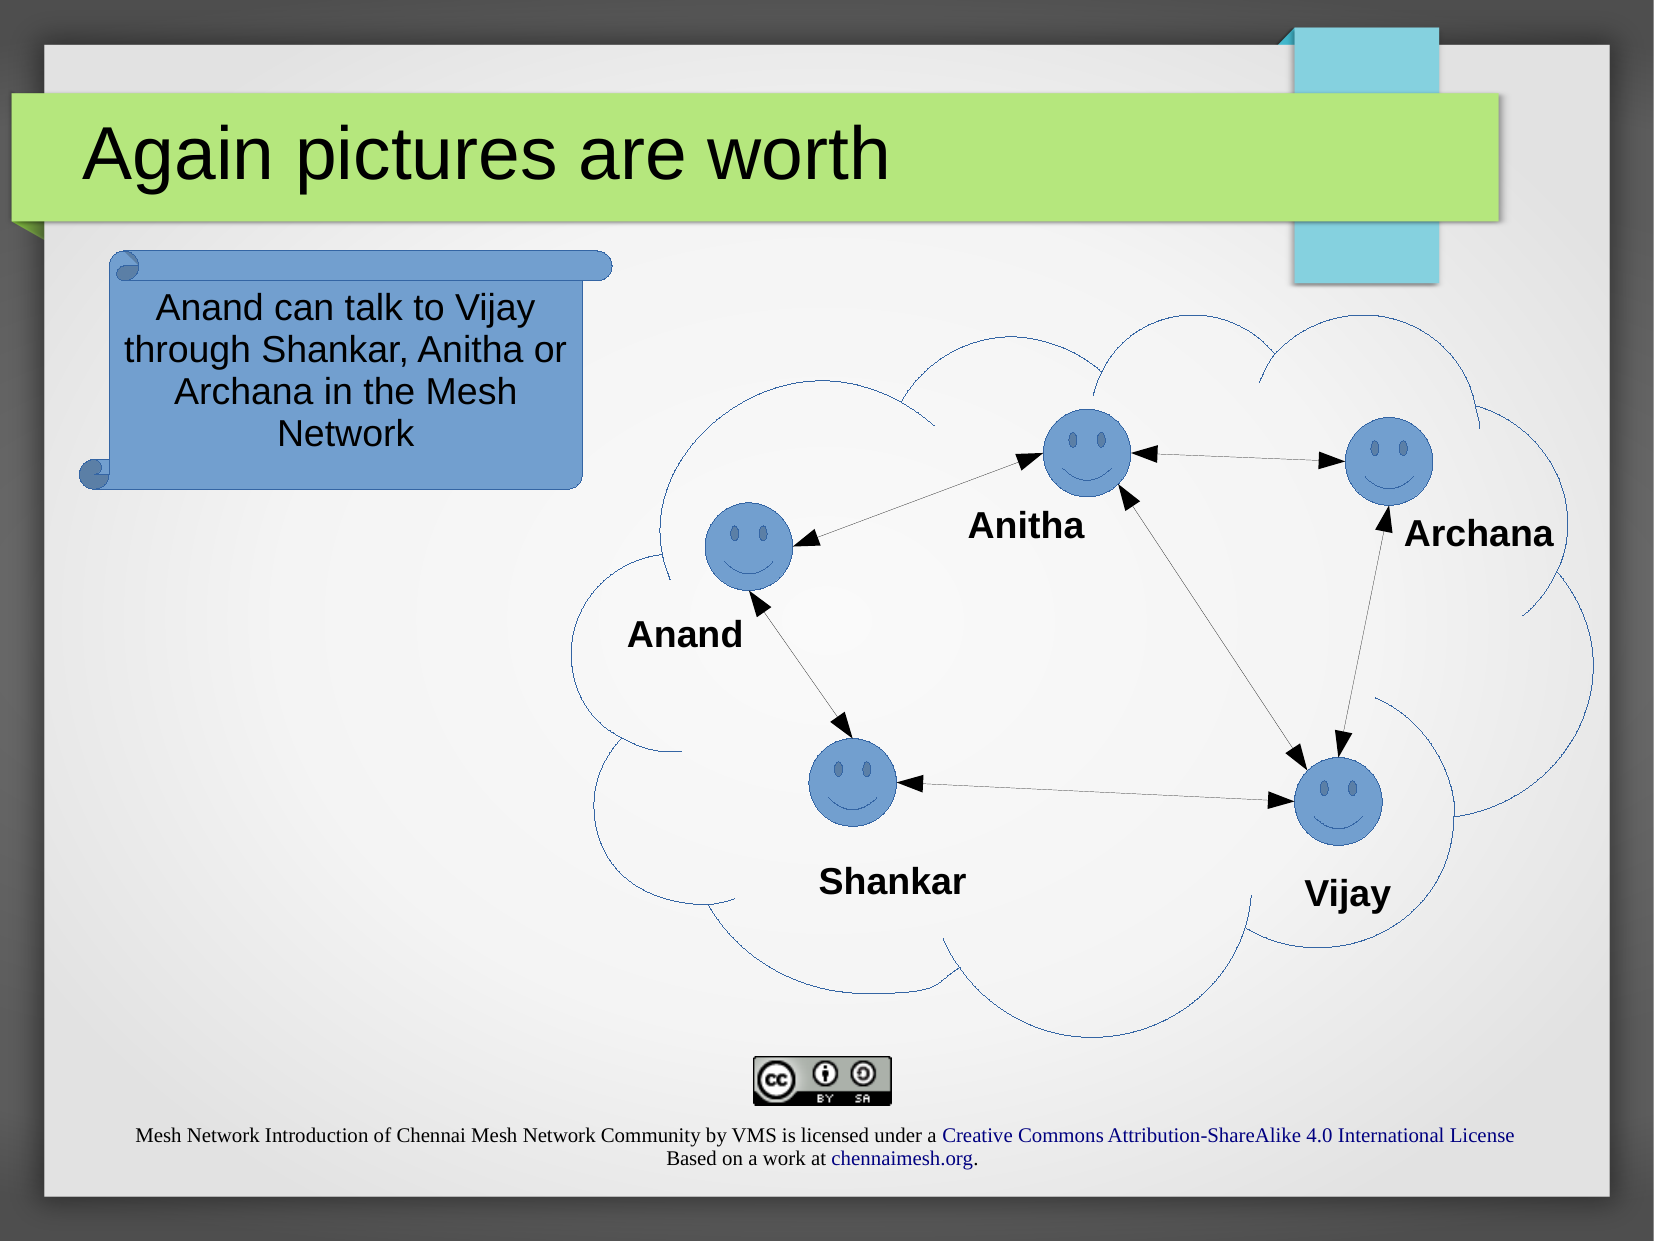

# Again pictures are worth
Anand can talk to Vijay through Shankar, Anitha or Archana in the Mesh Network
Anitha
Archana
Anand
Shankar
Vijay